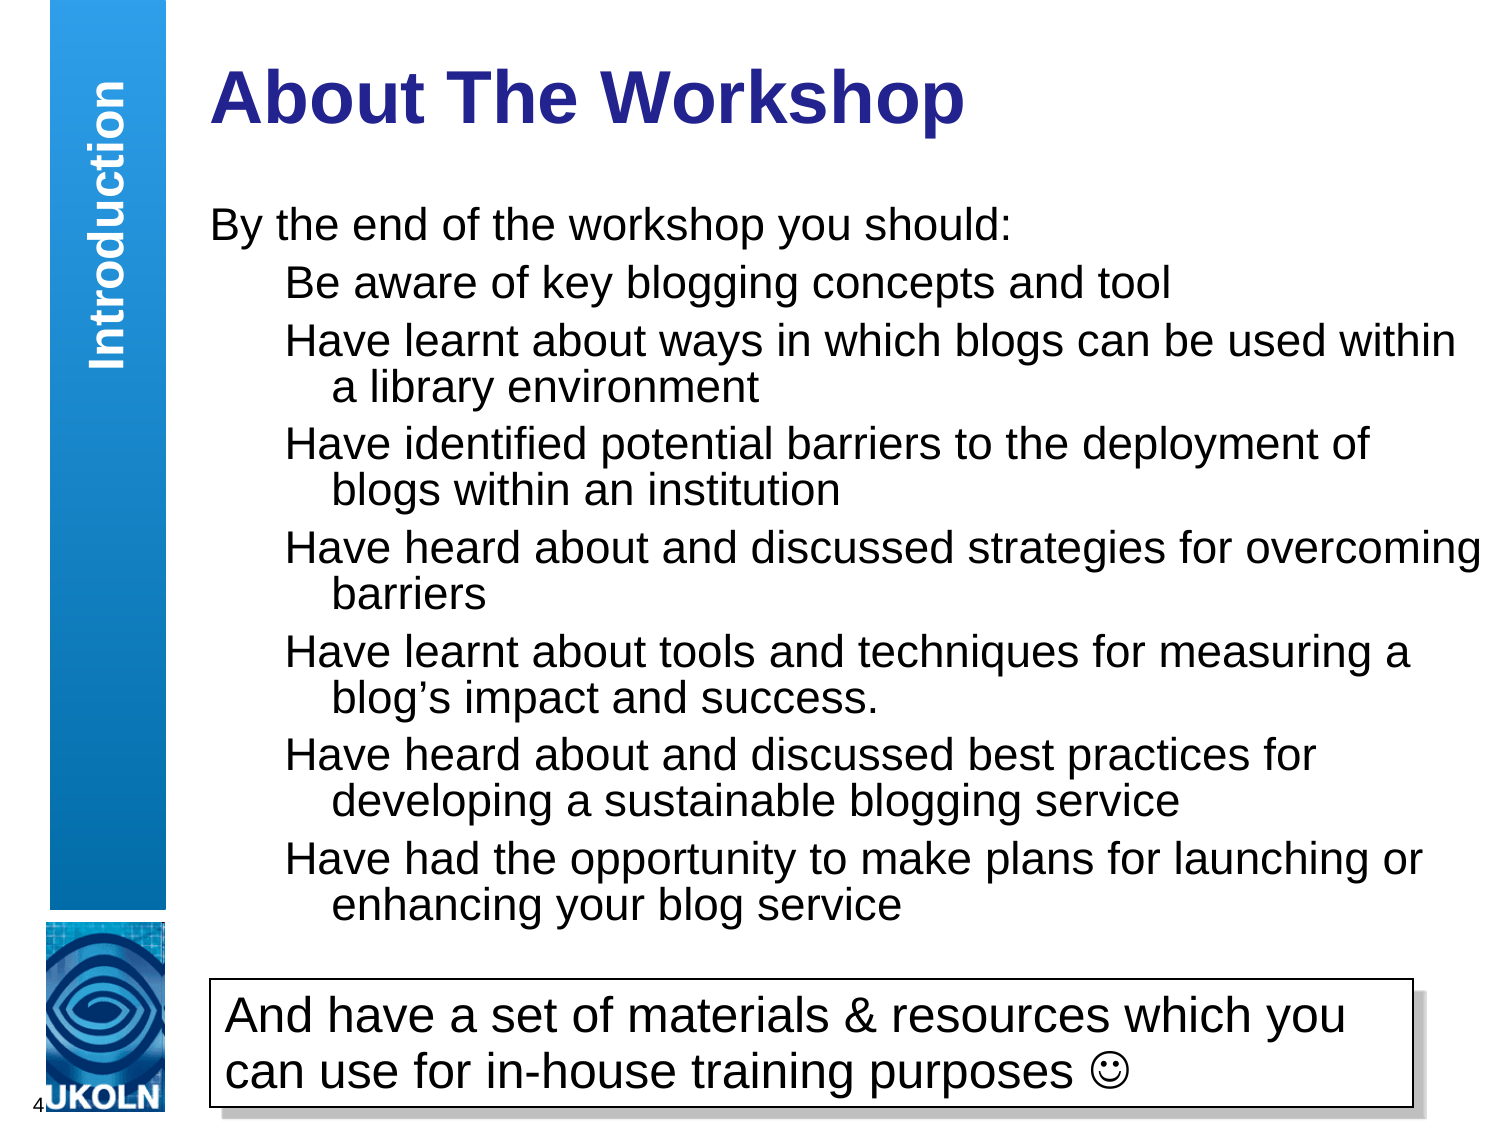

# About The Workshop
Introduction
By the end of the workshop you should:
Be aware of key blogging concepts and tool
Have learnt about ways in which blogs can be used within a library environment
Have identified potential barriers to the deployment of blogs within an institution
Have heard about and discussed strategies for overcoming barriers
Have learnt about tools and techniques for measuring a blog’s impact and success.
Have heard about and discussed best practices for developing a sustainable blogging service
Have had the opportunity to make plans for launching or enhancing your blog service
And have a set of materials & resources which you can use for in-house training purposes 
4